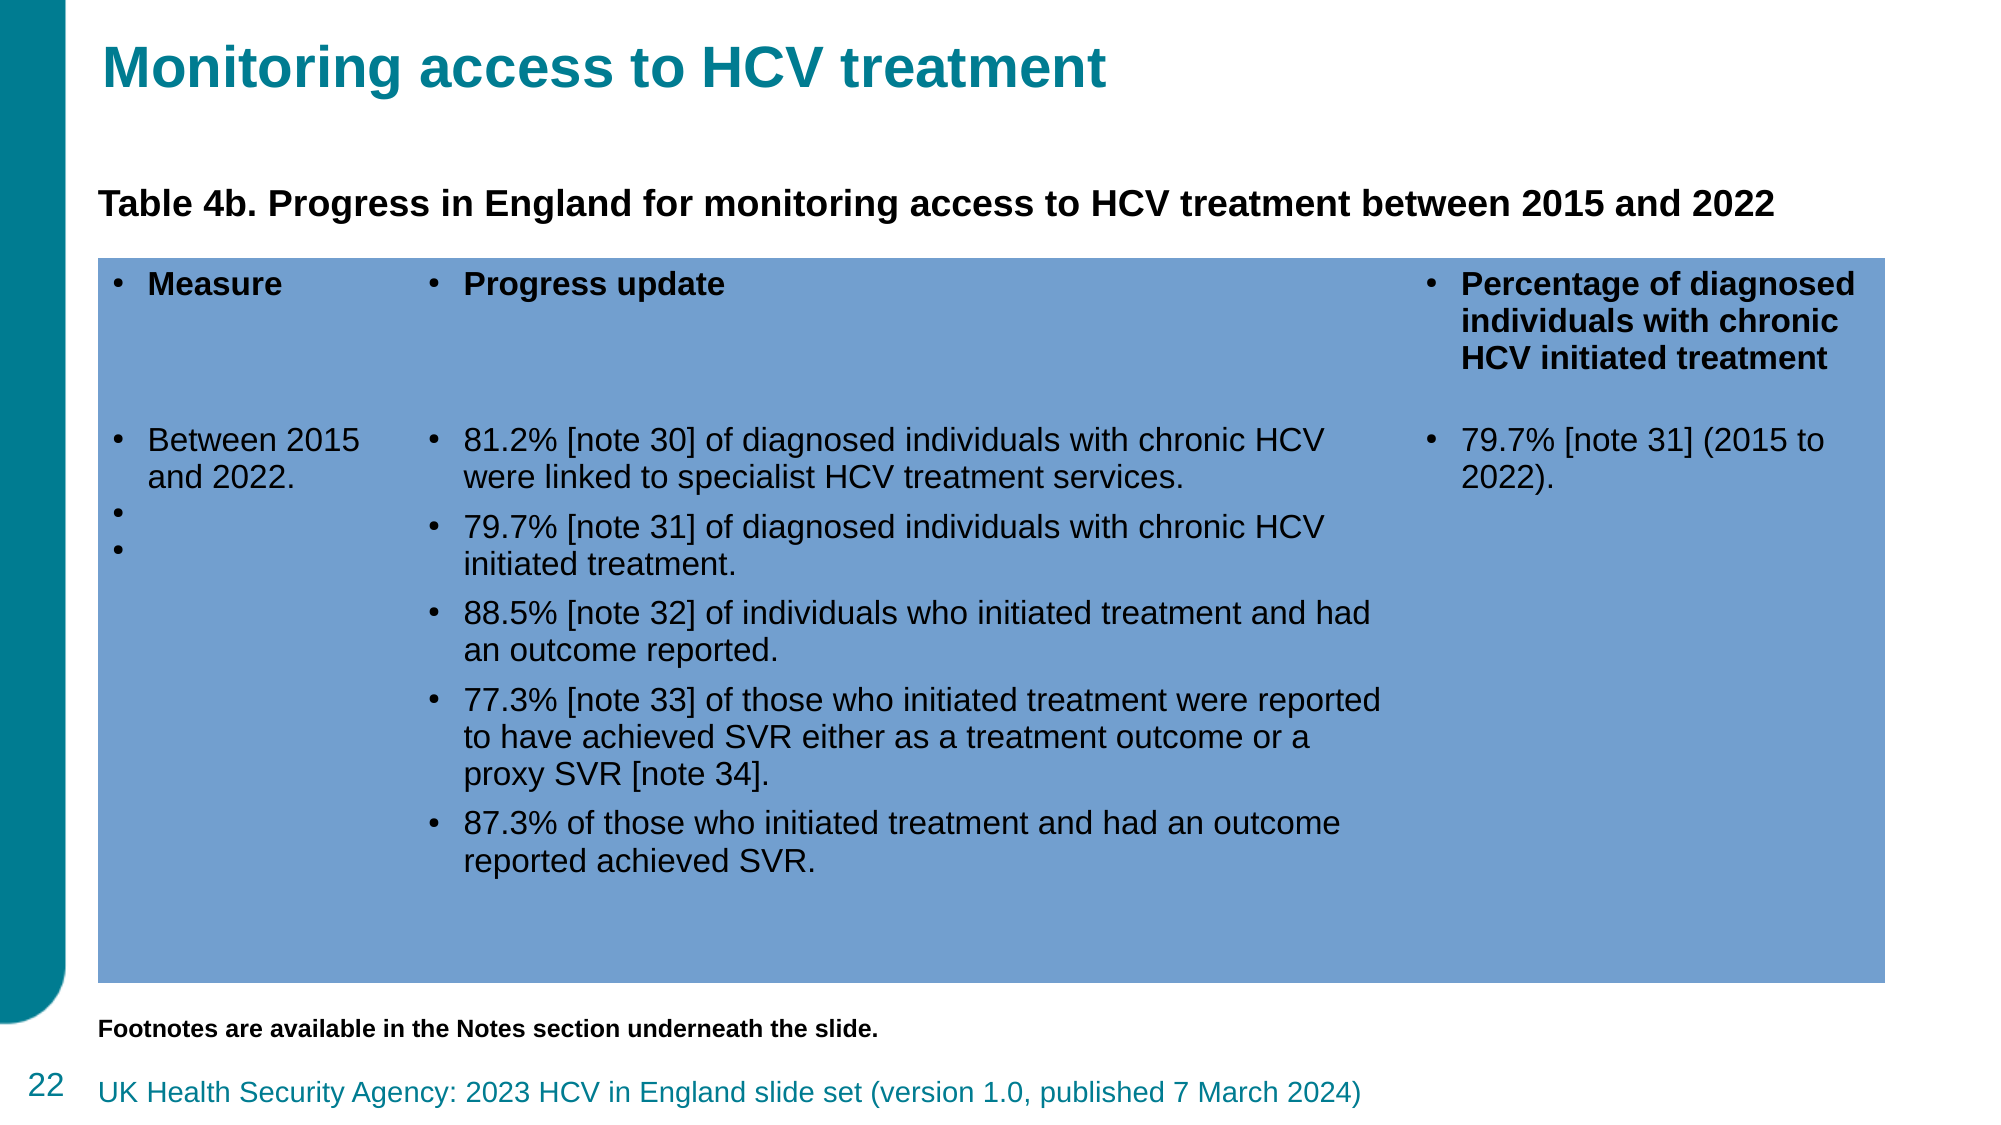

# Monitoring access to HCV treatment
Table 4b. Progress in England for monitoring access to HCV treatment between 2015 and 2022
| Measure | Progress update | Percentage of diagnosed individuals with chronic HCV initiated treatment |
| --- | --- | --- |
| Between 2015 and 2022. | 81.2% [note 30] of diagnosed individuals with chronic HCV were linked to specialist HCV treatment services. 79.7% [note 31] of diagnosed individuals with chronic HCV initiated treatment. 88.5% [note 32] of individuals who initiated treatment and had an outcome reported.  77.3% [note 33] of those who initiated treatment were reported to have achieved SVR either as a treatment outcome or a proxy SVR [note 34]. 87.3% of those who initiated treatment and had an outcome reported achieved SVR. | 79.7% [note 31] (2015 to 2022). |
Footnotes are available in the Notes section underneath the slide.
22
UK Health Security Agency: 2023 HCV in England slide set (version 1.0, published 7 March 2024)